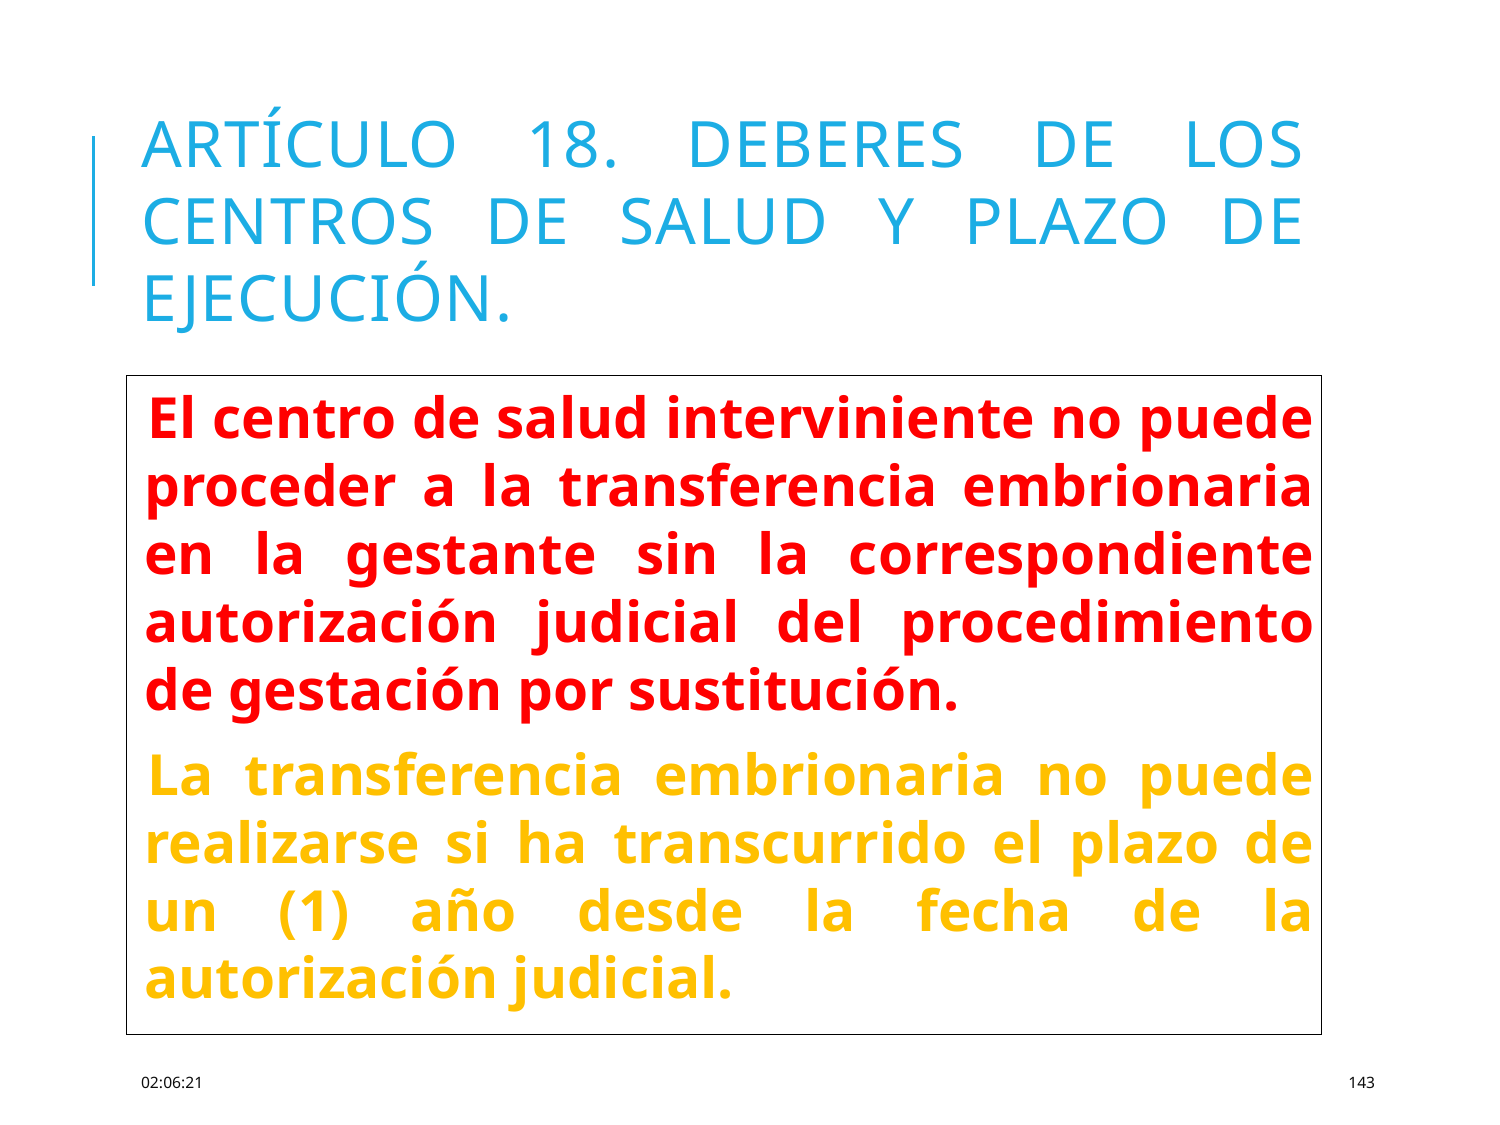

# Artículo 18. Deberes de los centros de salud y plazo de ejecución.
El centro de salud interviniente no puede proceder a la transferencia embrionaria en la gestante sin la correspondiente autorización judicial del procedimiento de gestación por sustitución.
La transferencia embrionaria no puede realizarse si ha transcurrido el plazo de un (1) año desde la fecha de la autorización judicial.
02:48:06